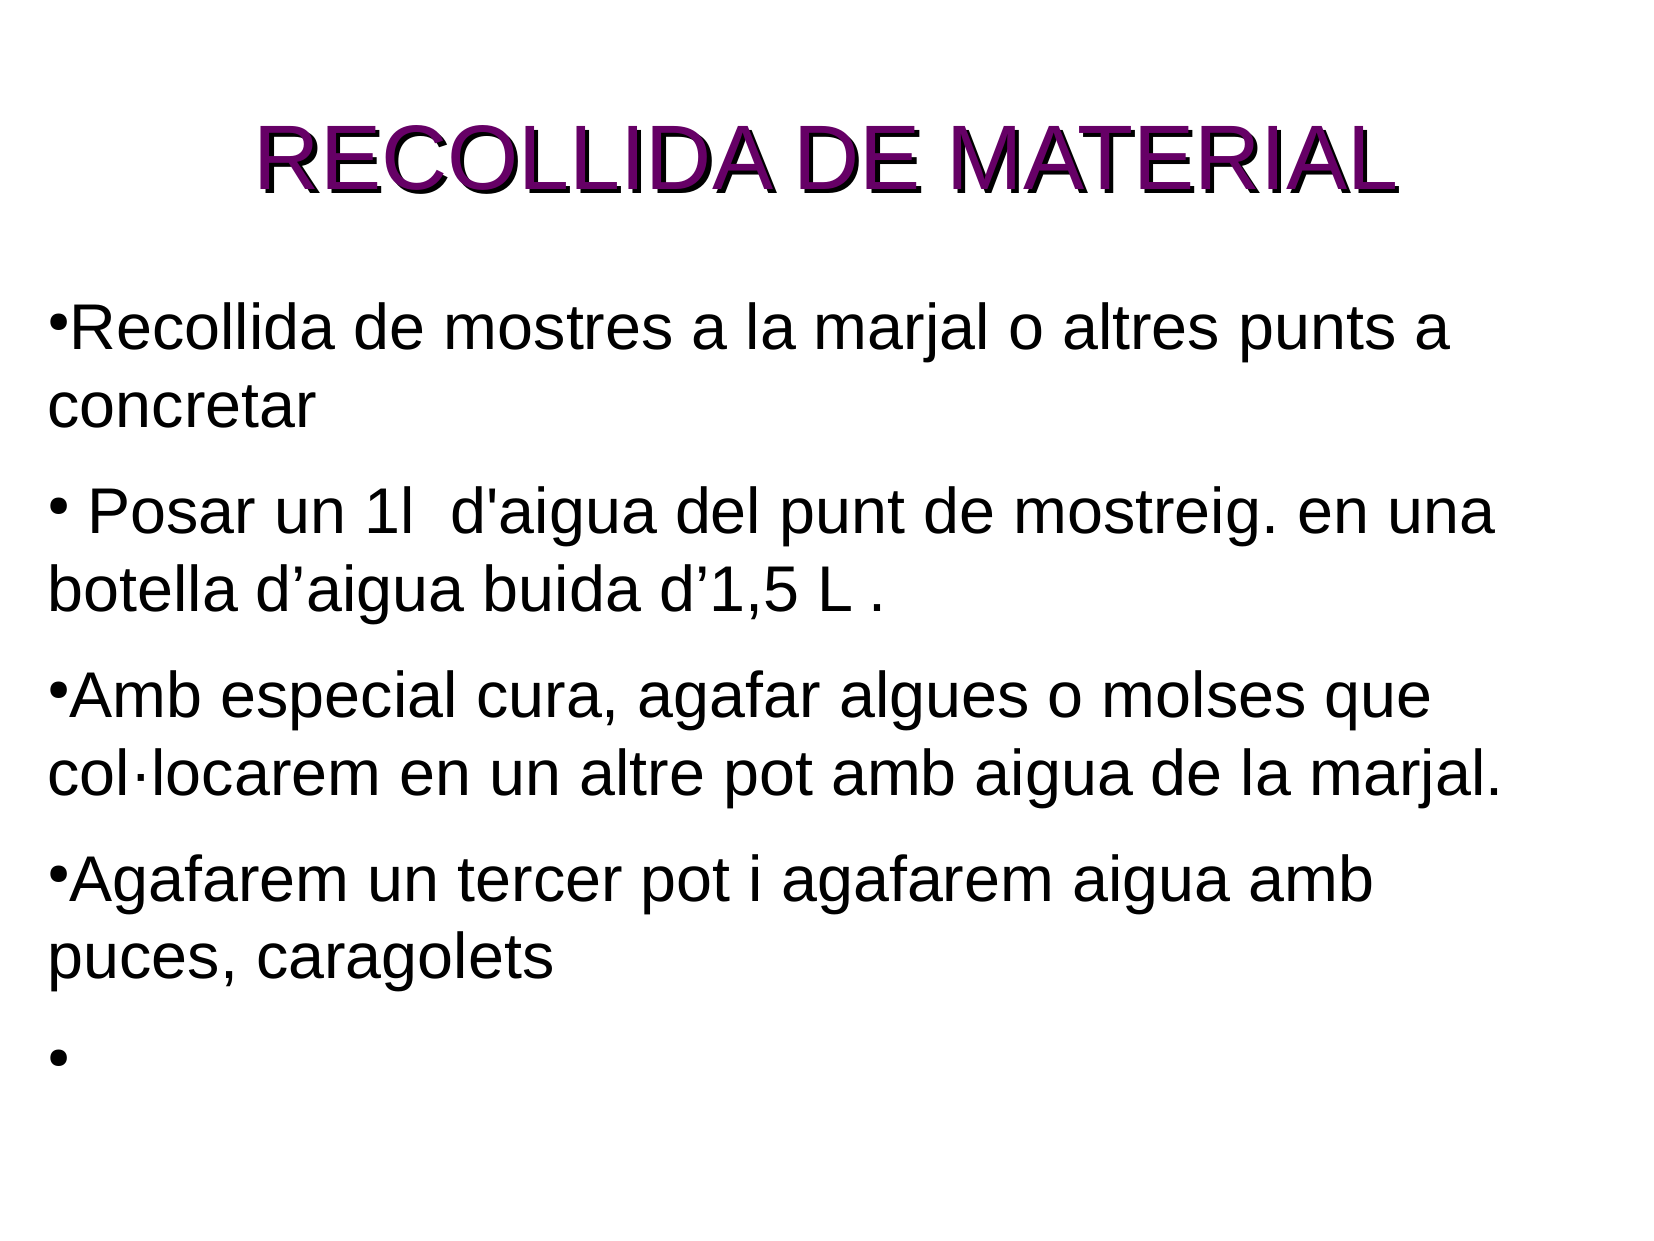

# RECOLLIDA DE MATERIAL
Recollida de mostres a la marjal o altres punts a concretar
 Posar un 1l d'aigua del punt de mostreig. en una botella d’aigua buida d’1,5 L .
Amb especial cura, agafar algues o molses que col·locarem en un altre pot amb aigua de la marjal.
Agafarem un tercer pot i agafarem aigua amb puces, caragolets